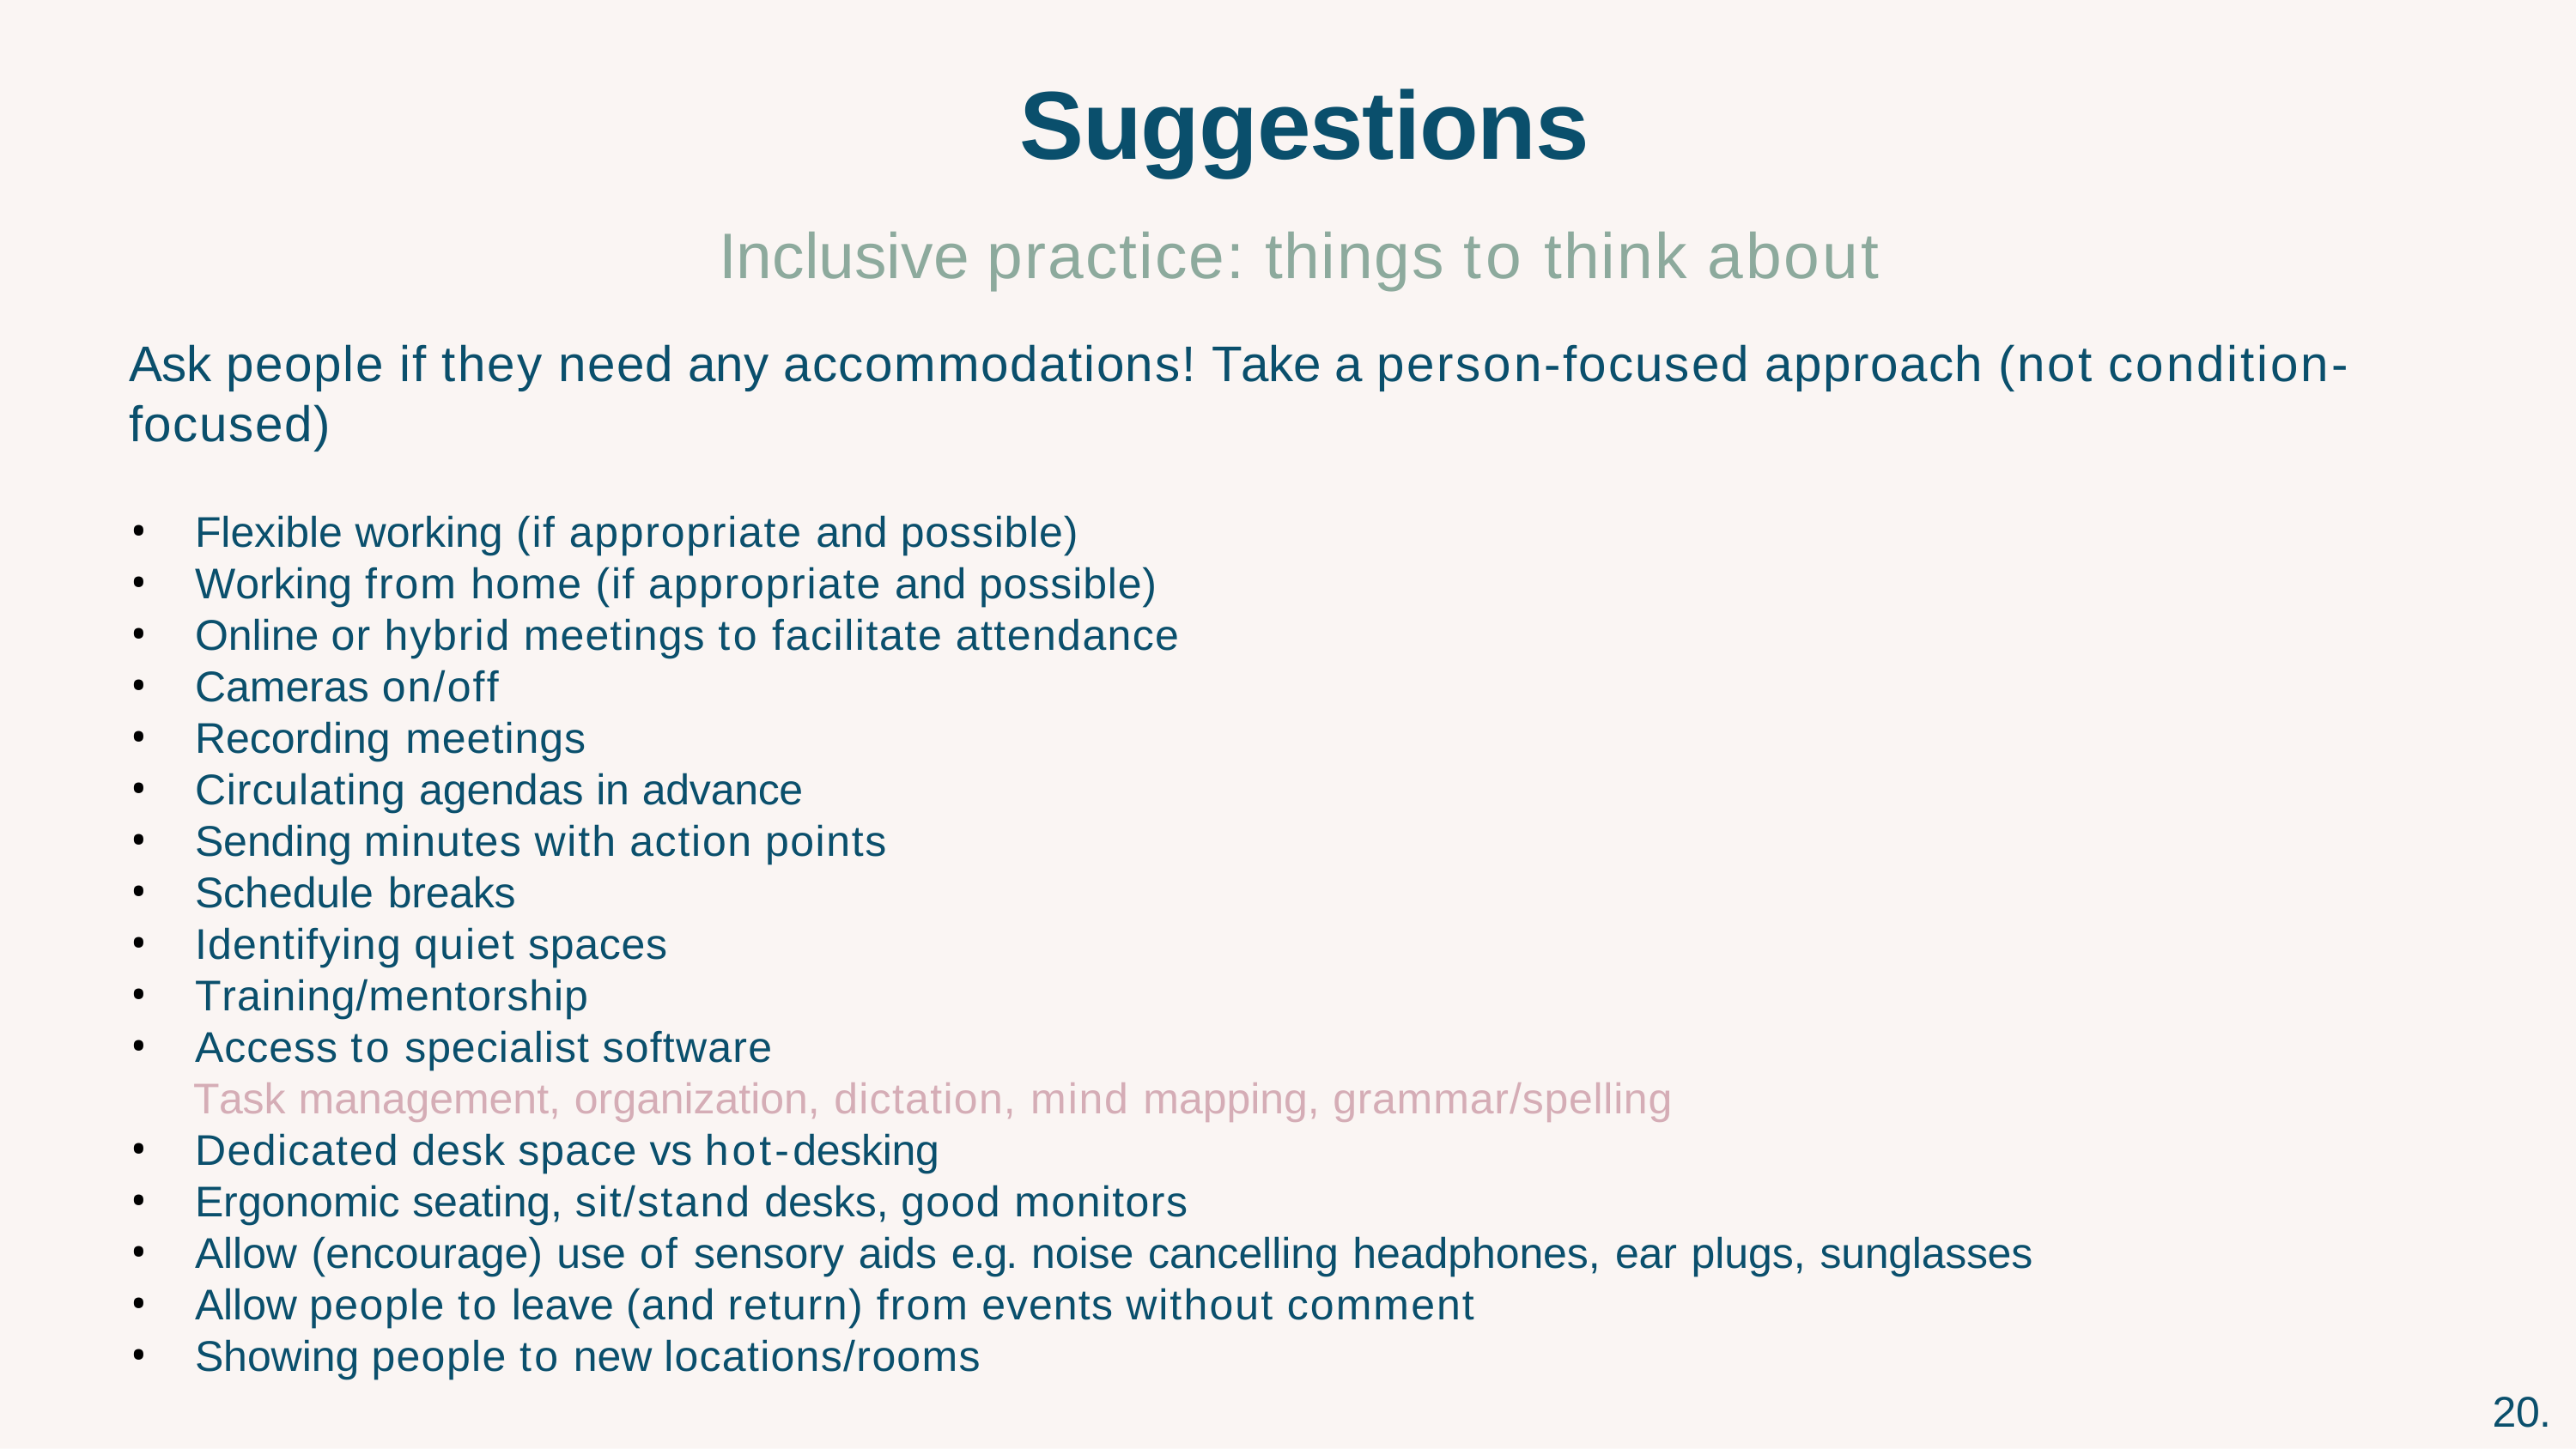

# Suggestions
Inclusive practice: things to think about
Ask people if they need any accommodations! Take a person-focused approach (not condition- focused)
Flexible working (if appropriate and possible)
Working from home (if appropriate and possible)
Online or hybrid meetings to facilitate attendance
Cameras on/off
Recording meetings
Circulating agendas in advance
Sending minutes with action points
Schedule breaks
Identifying quiet spaces
Training/mentorship
Access to specialist software
Task management, organization, dictation, mind mapping, grammar/spelling
Dedicated desk space vs hot-desking
Ergonomic seating, sit/stand desks, good monitors
Allow (encourage) use of sensory aids e.g. noise cancelling headphones, ear plugs, sunglasses
Allow people to leave (and return) from events without comment
Showing people to new locations/rooms
20.